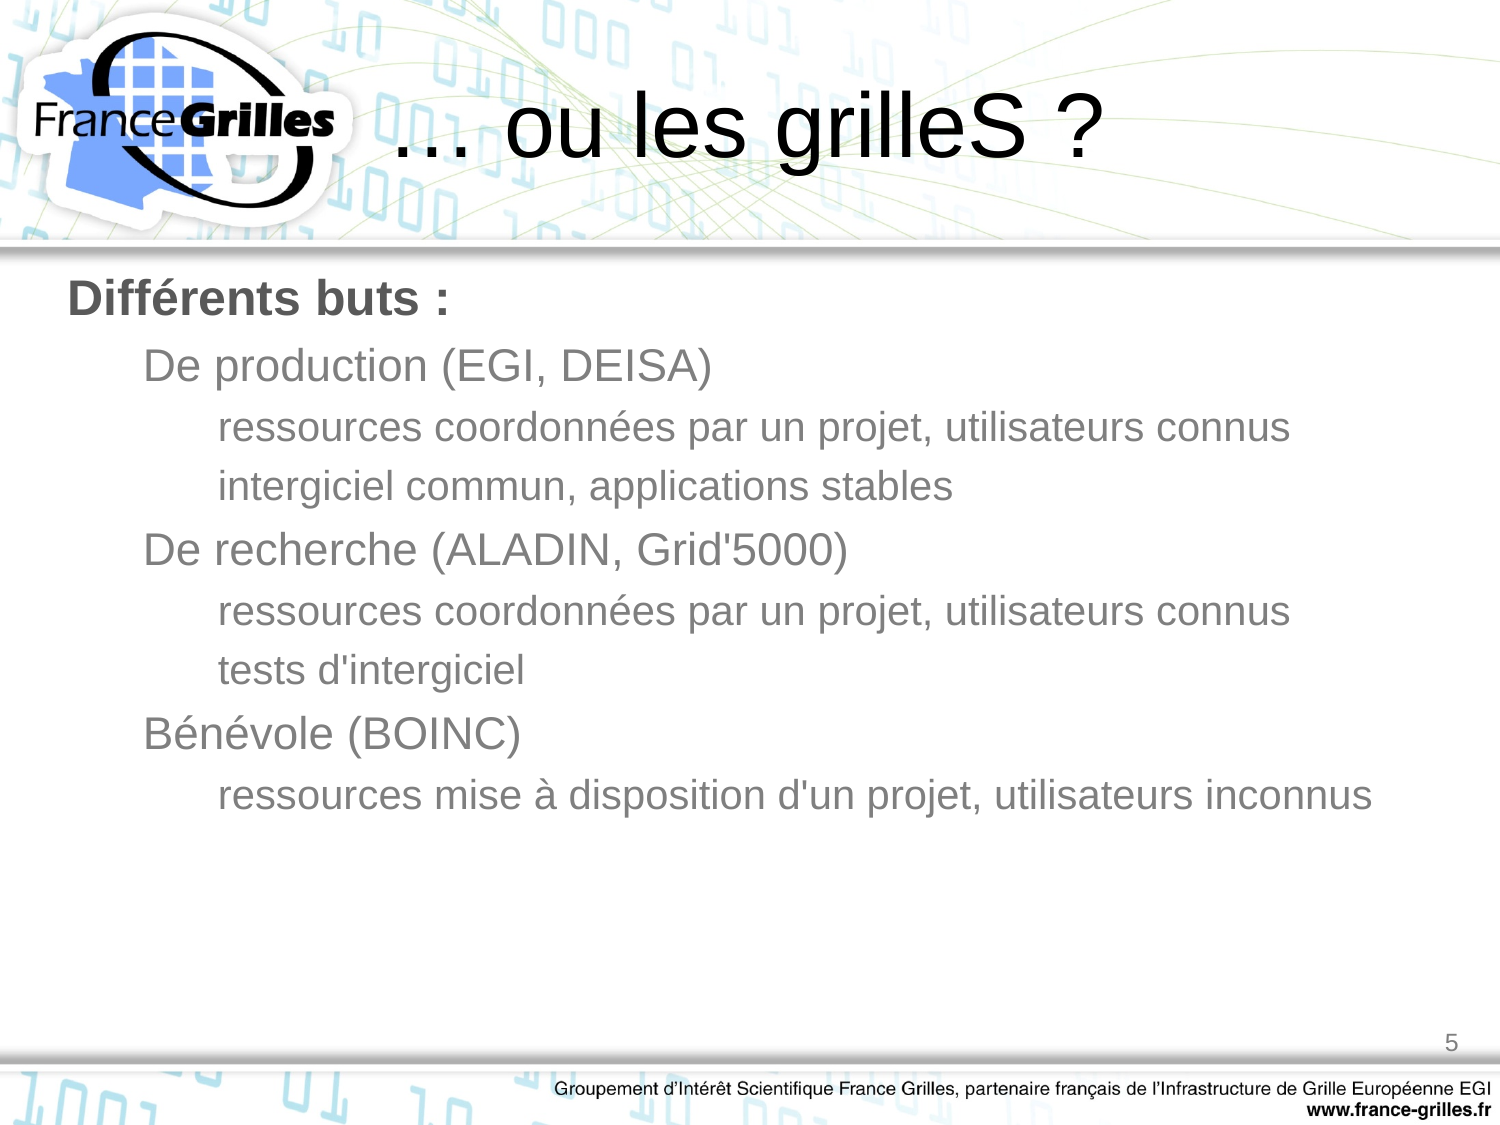

# … ou les grilleS ?
Différents buts :
De production (EGI, DEISA)
ressources coordonnées par un projet, utilisateurs connus
intergiciel commun, applications stables
De recherche (ALADIN, Grid'5000)
ressources coordonnées par un projet, utilisateurs connus
tests d'intergiciel
Bénévole (BOINC)
ressources mise à disposition d'un projet, utilisateurs inconnus
5
Introduction aux grilles